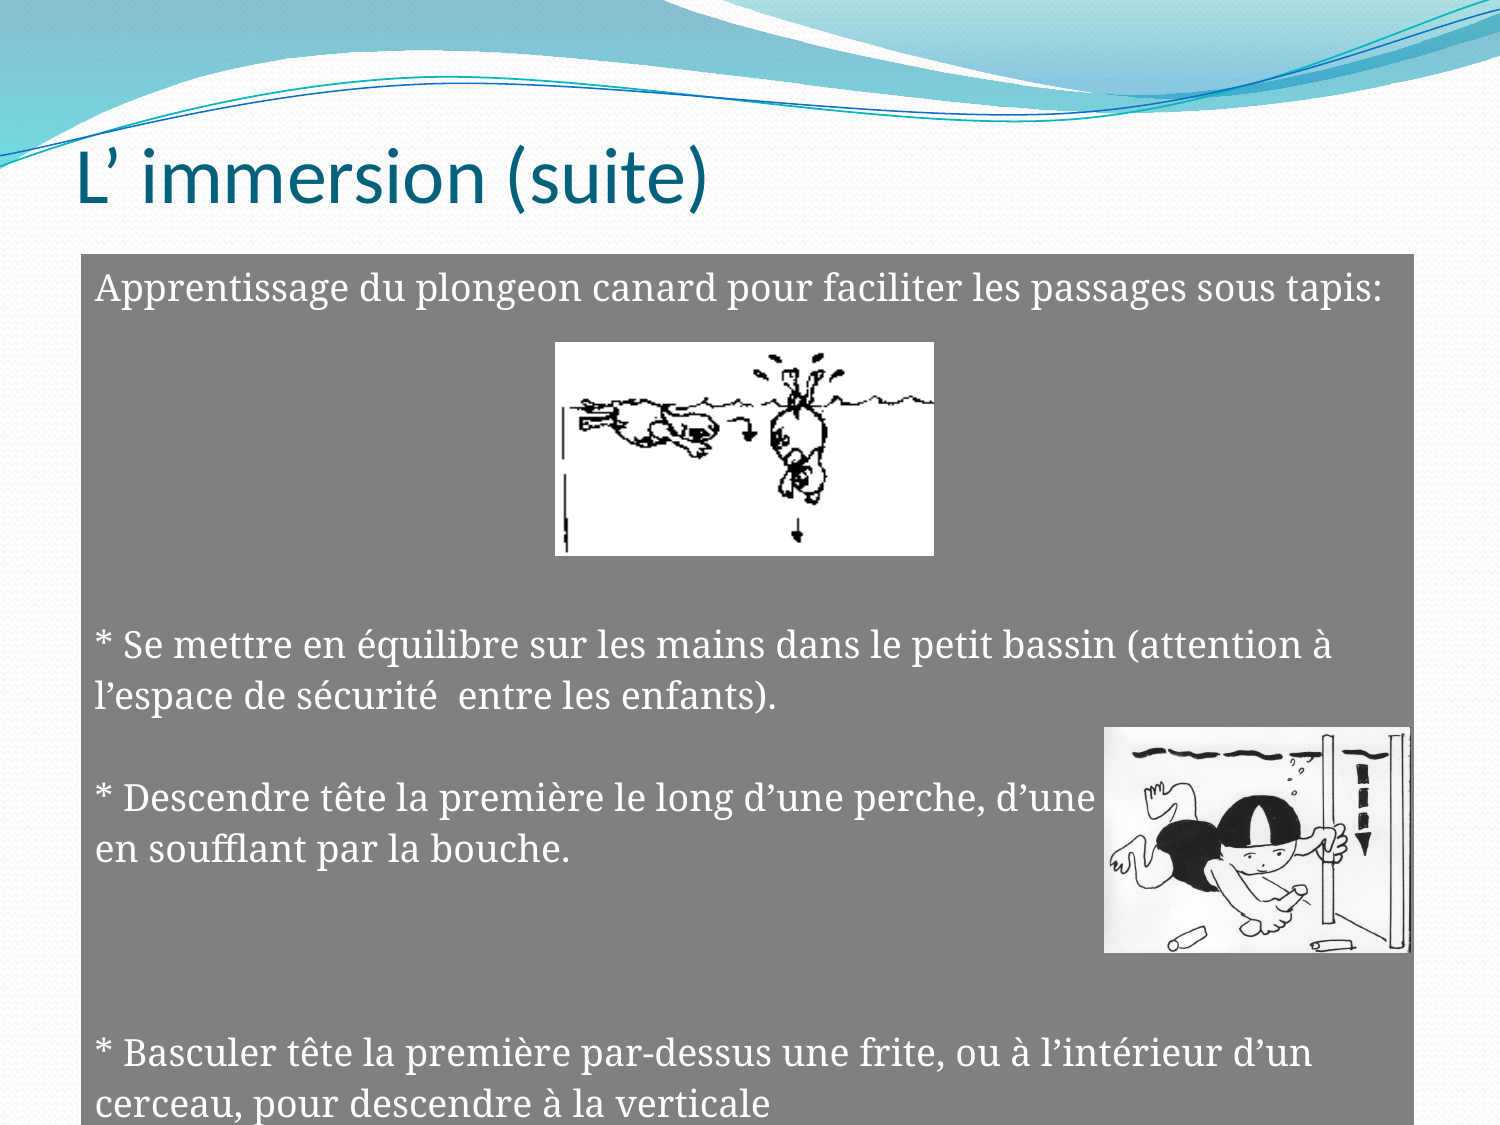

# L’ immersion (suite)
| Apprentissage du plongeon canard pour faciliter les passages sous tapis: \* Se mettre en équilibre sur les mains dans le petit bassin (attention à l’espace de sécurité entre les enfants). \* Descendre tête la première le long d’une perche, d’une cage en soufflant par la bouche. \* Basculer tête la première par-dessus une frite, ou à l’intérieur d’un cerceau, pour descendre à la verticale |
| --- |